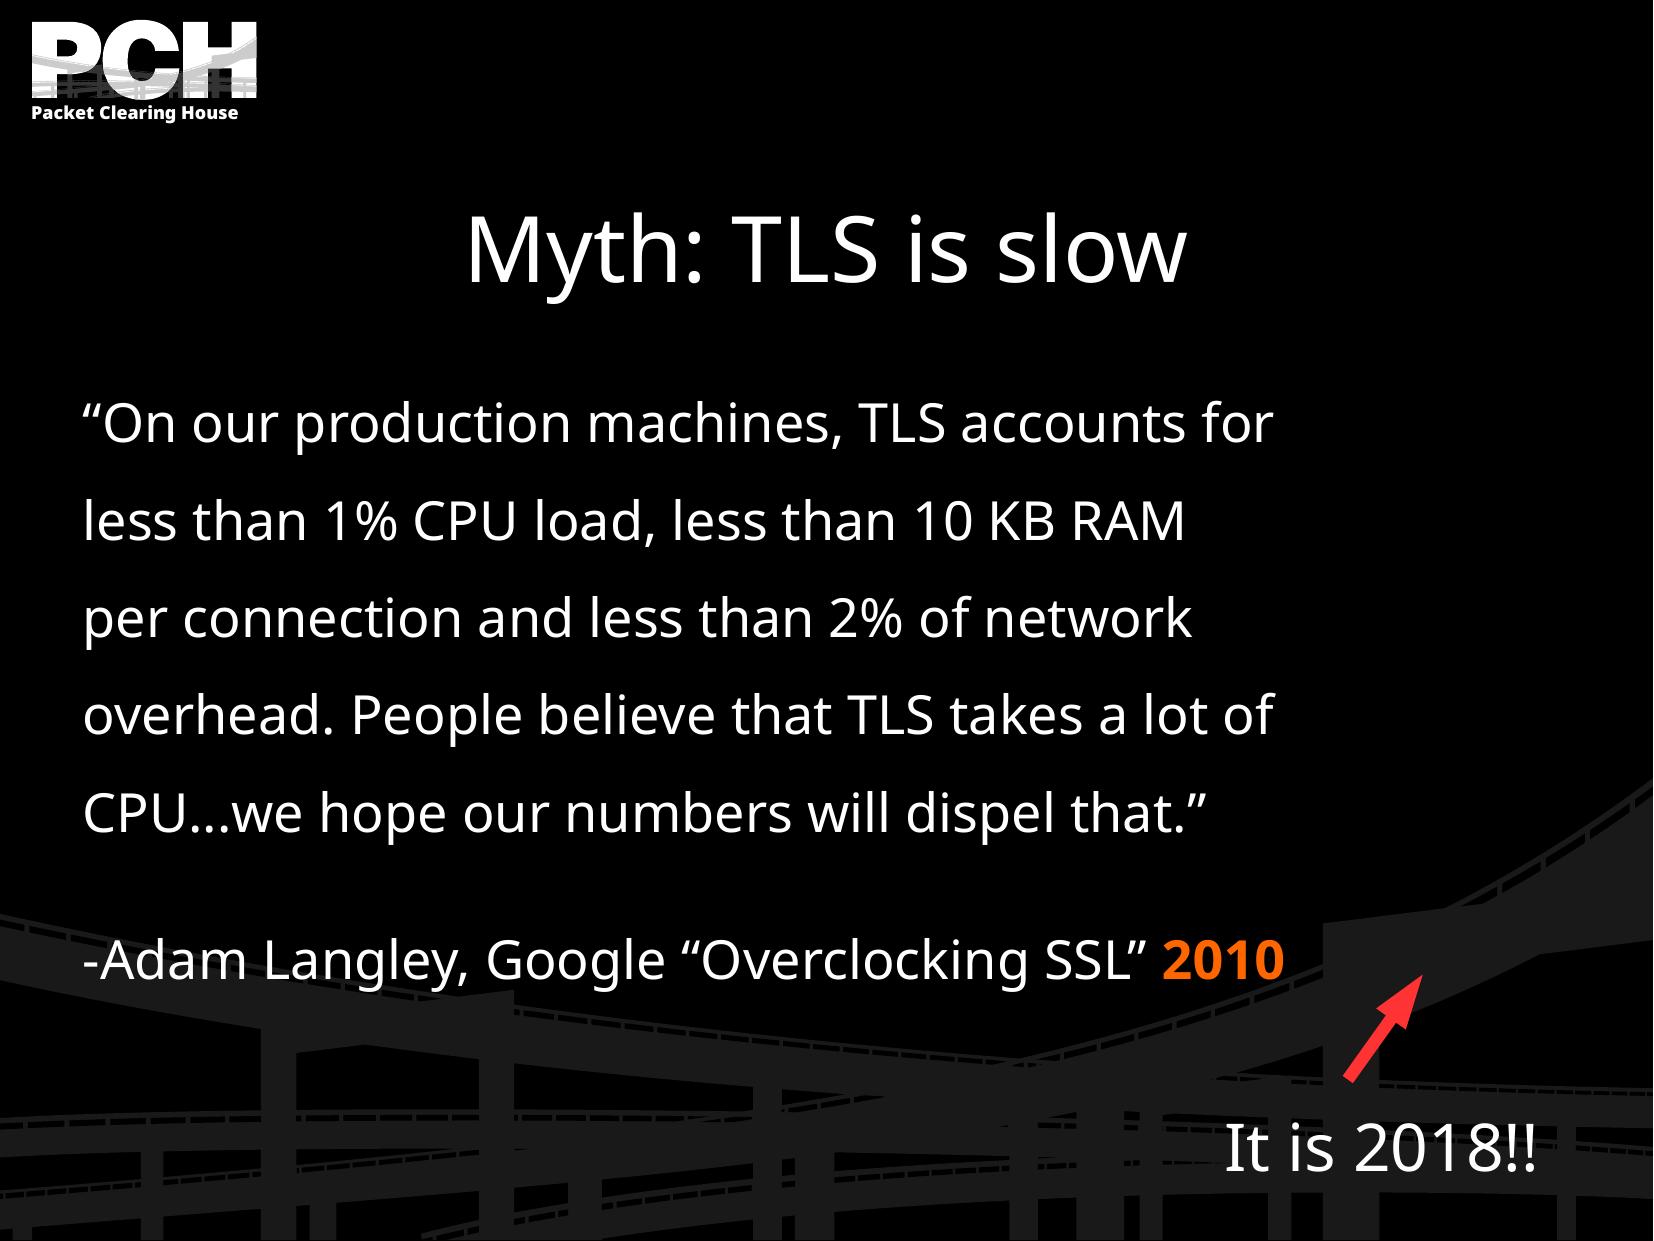

# Myth: TLS is slow
“On our production machines, TLS accounts for
less than 1% CPU load, less than 10 KB RAM
per connection and less than 2% of network
overhead. People believe that TLS takes a lot of
CPU...we hope our numbers will dispel that.”
-Adam Langley, Google “Overclocking SSL” 2010
It is 2018!!